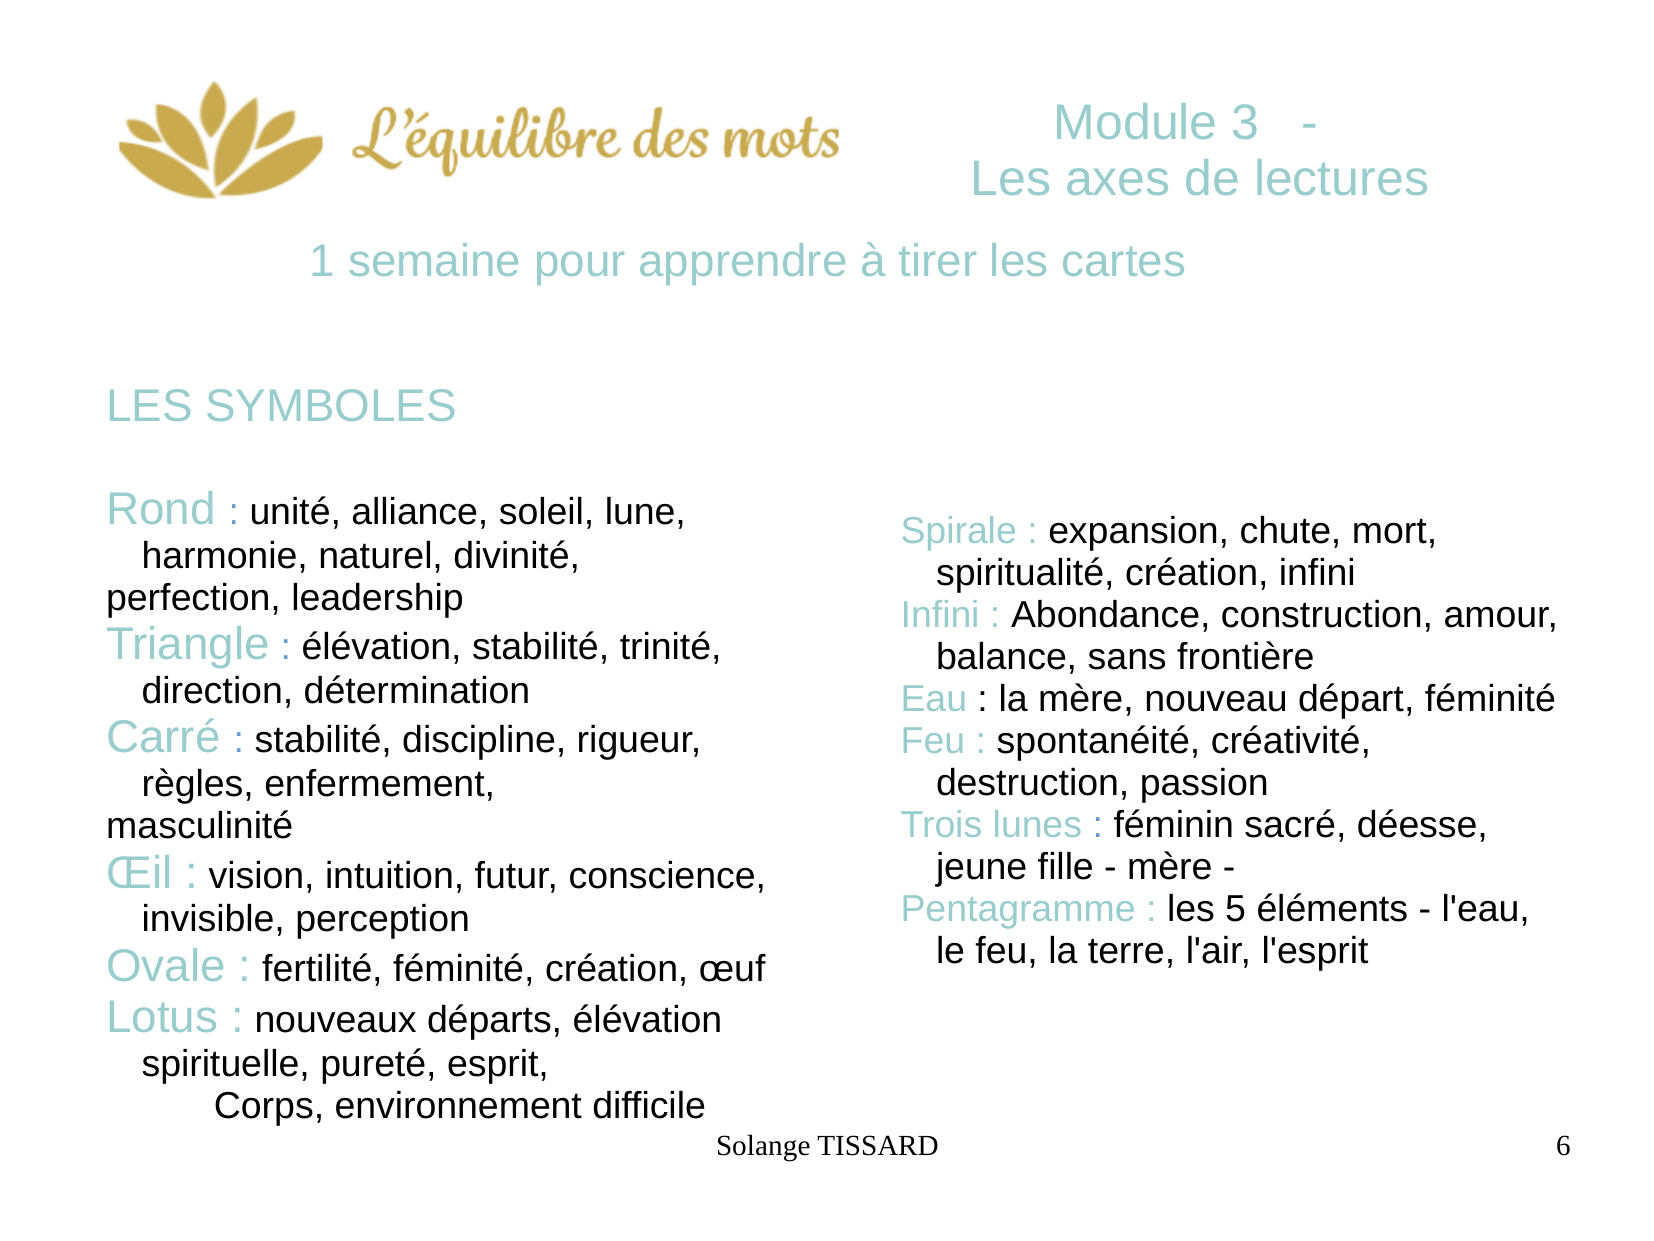

# Module 3 - Les axes de lectures
1 semaine pour apprendre à tirer les cartes
LES SYMBOLES
Rond : unité, alliance, soleil, lune, harmonie, naturel, divinité,
perfection, leadership
Triangle : élévation, stabilité, trinité, direction, détermination
Carré : stabilité, discipline, rigueur, règles, enfermement,
masculinité
Œil : vision, intuition, futur, conscience, invisible, perception
Ovale : fertilité, féminité, création, œuf
Lotus : nouveaux départs, élévation spirituelle, pureté, esprit,
Corps, environnement difficile
Spirale : expansion, chute, mort, spiritualité, création, infini
Infini : Abondance, construction, amour, balance, sans frontière
Eau : la mère, nouveau départ, féminité
Feu : spontanéité, créativité, destruction, passion
Trois lunes : féminin sacré, déesse, jeune fille - mère -
Pentagramme : les 5 éléments - l'eau, le feu, la terre, l'air, l'esprit
Solange TISSARD
6